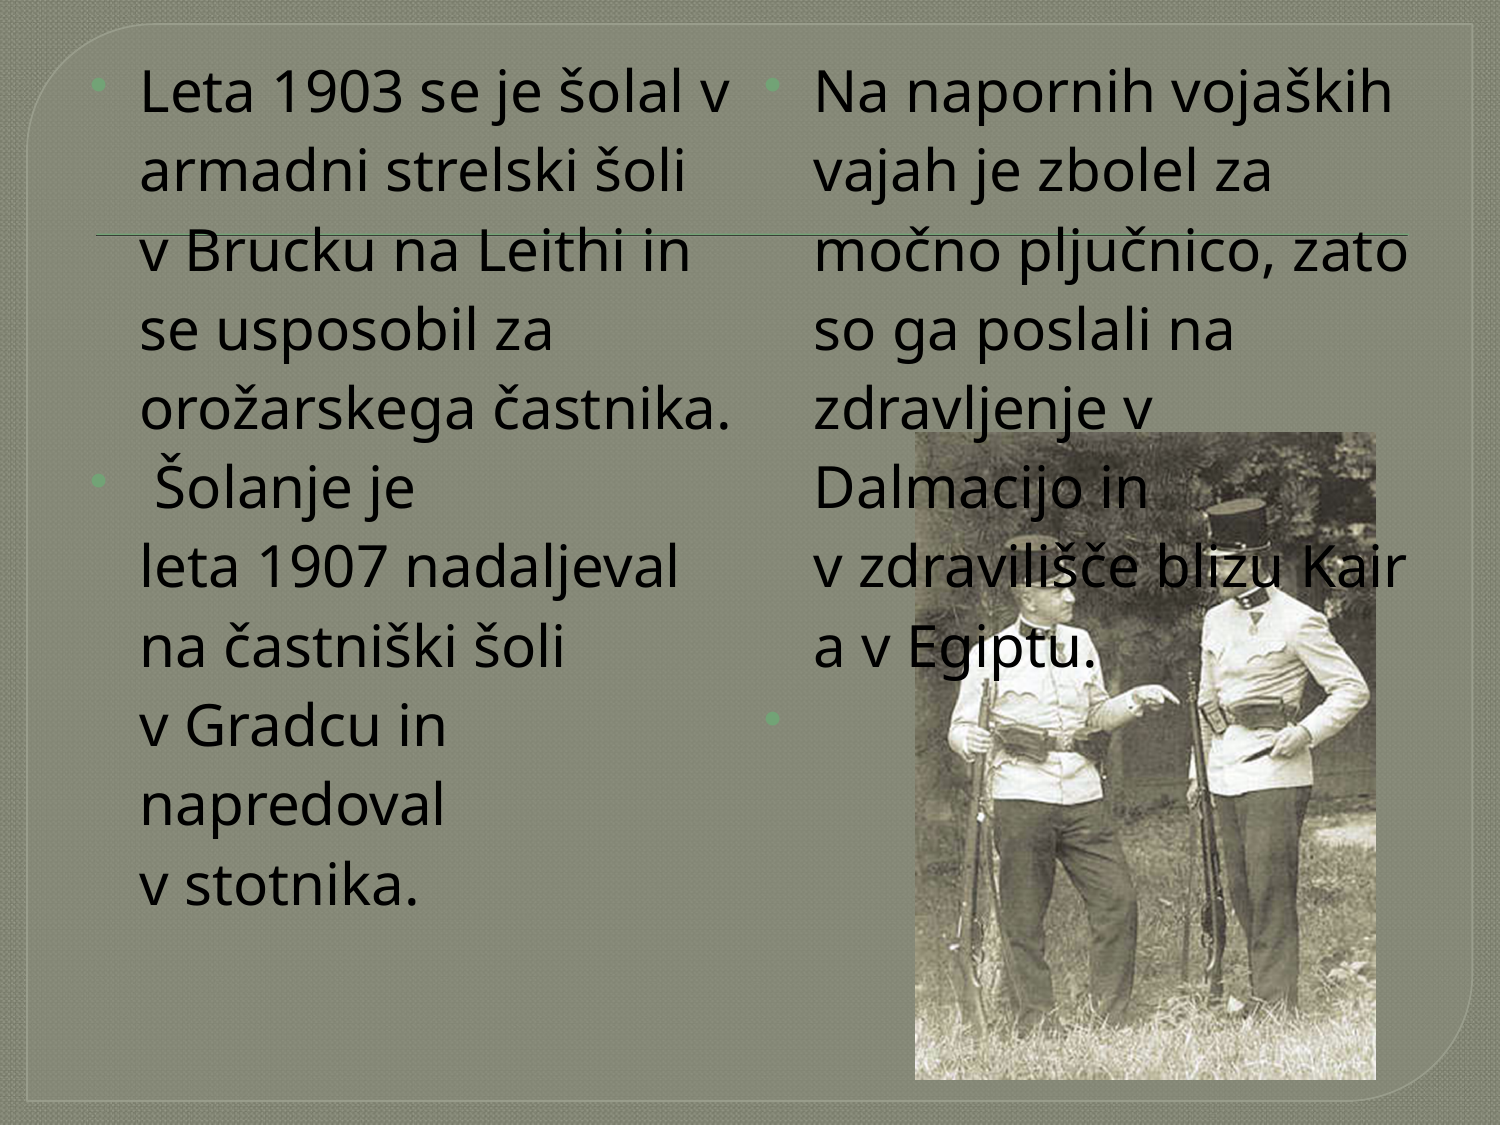

| Leta 1903 se je šolal v armadni strelski šoli v Brucku na Leithi in se usposobil za orožarskega častnika. Šolanje je leta 1907 nadaljeval na častniški šoli v Gradcu in napredoval v stotnika. | Na napornih vojaških vajah je zbolel za močno pljučnico, zato so ga poslali na zdravljenje v Dalmacijo in v zdravilišče blizu Kaira v Egiptu. |
| --- | --- |